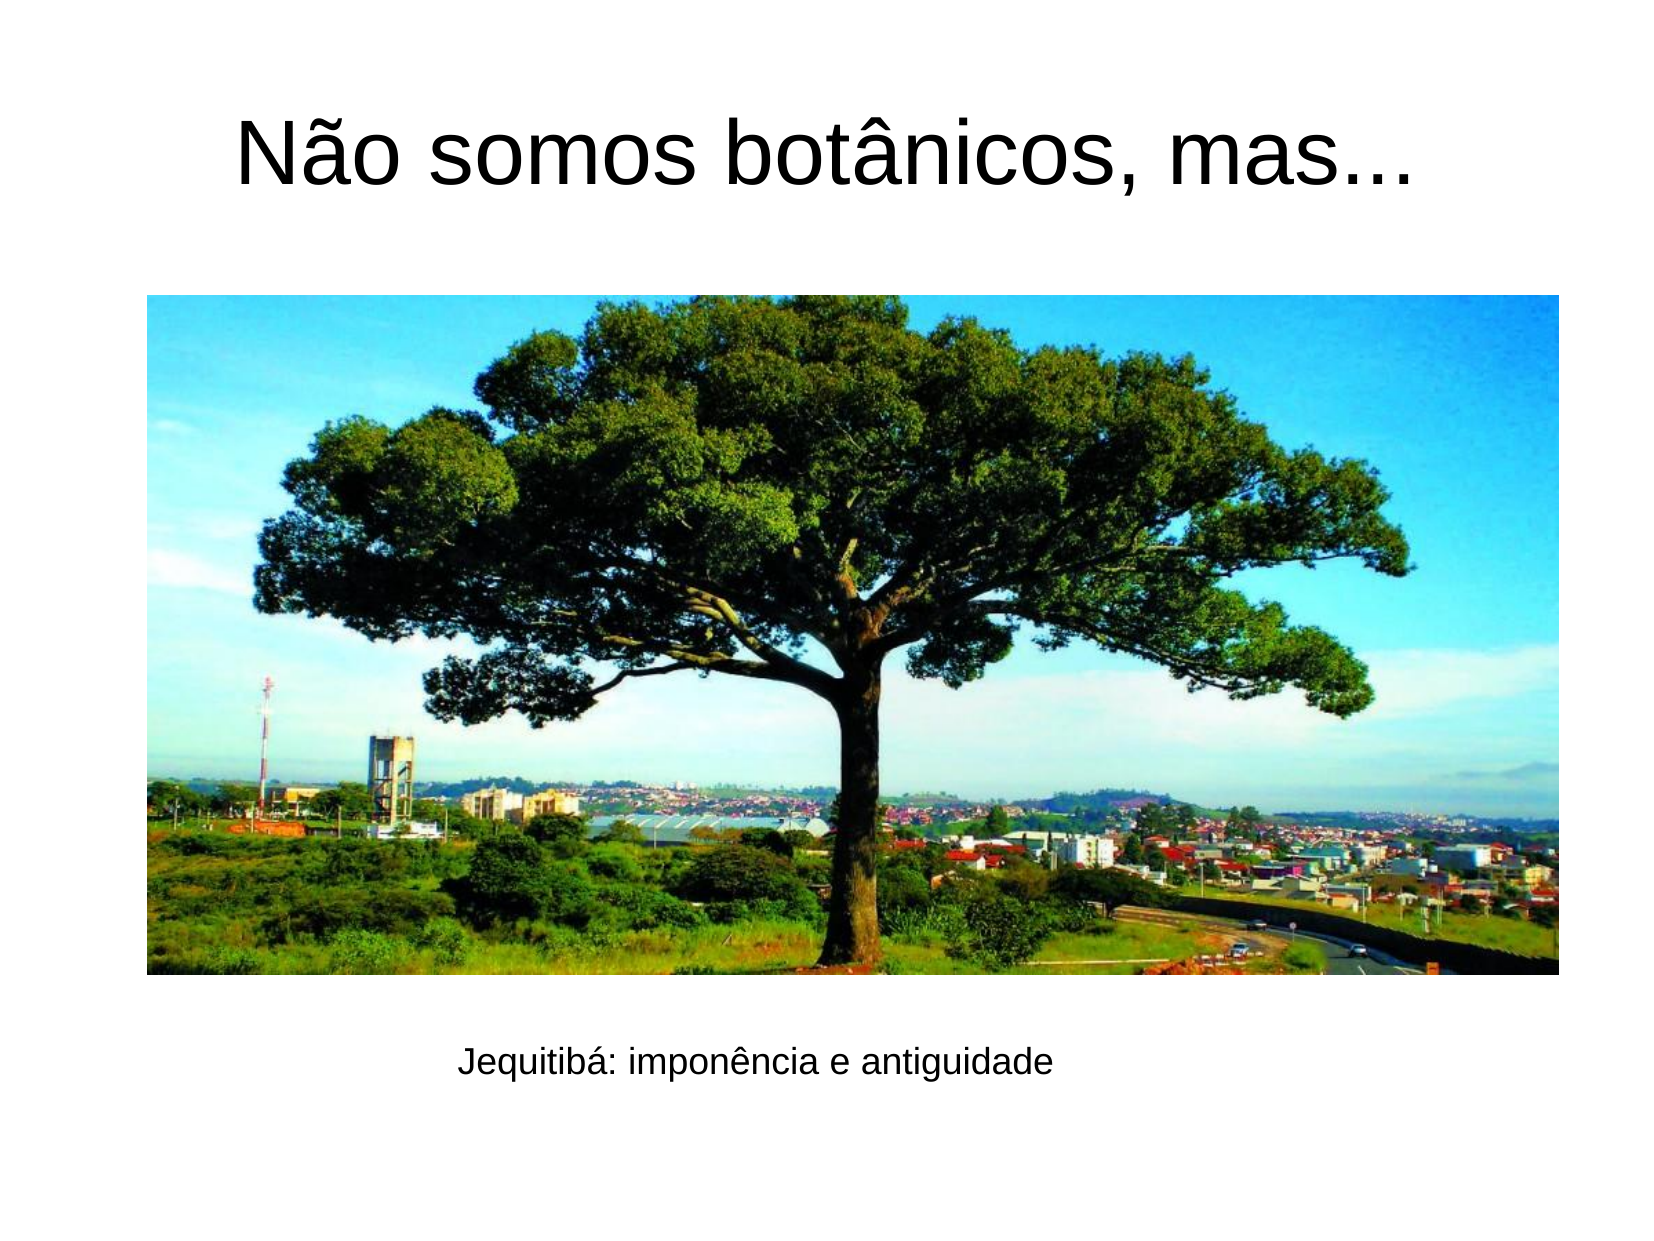

# Não somos botânicos, mas...
Jequitibá: imponência e antiguidade